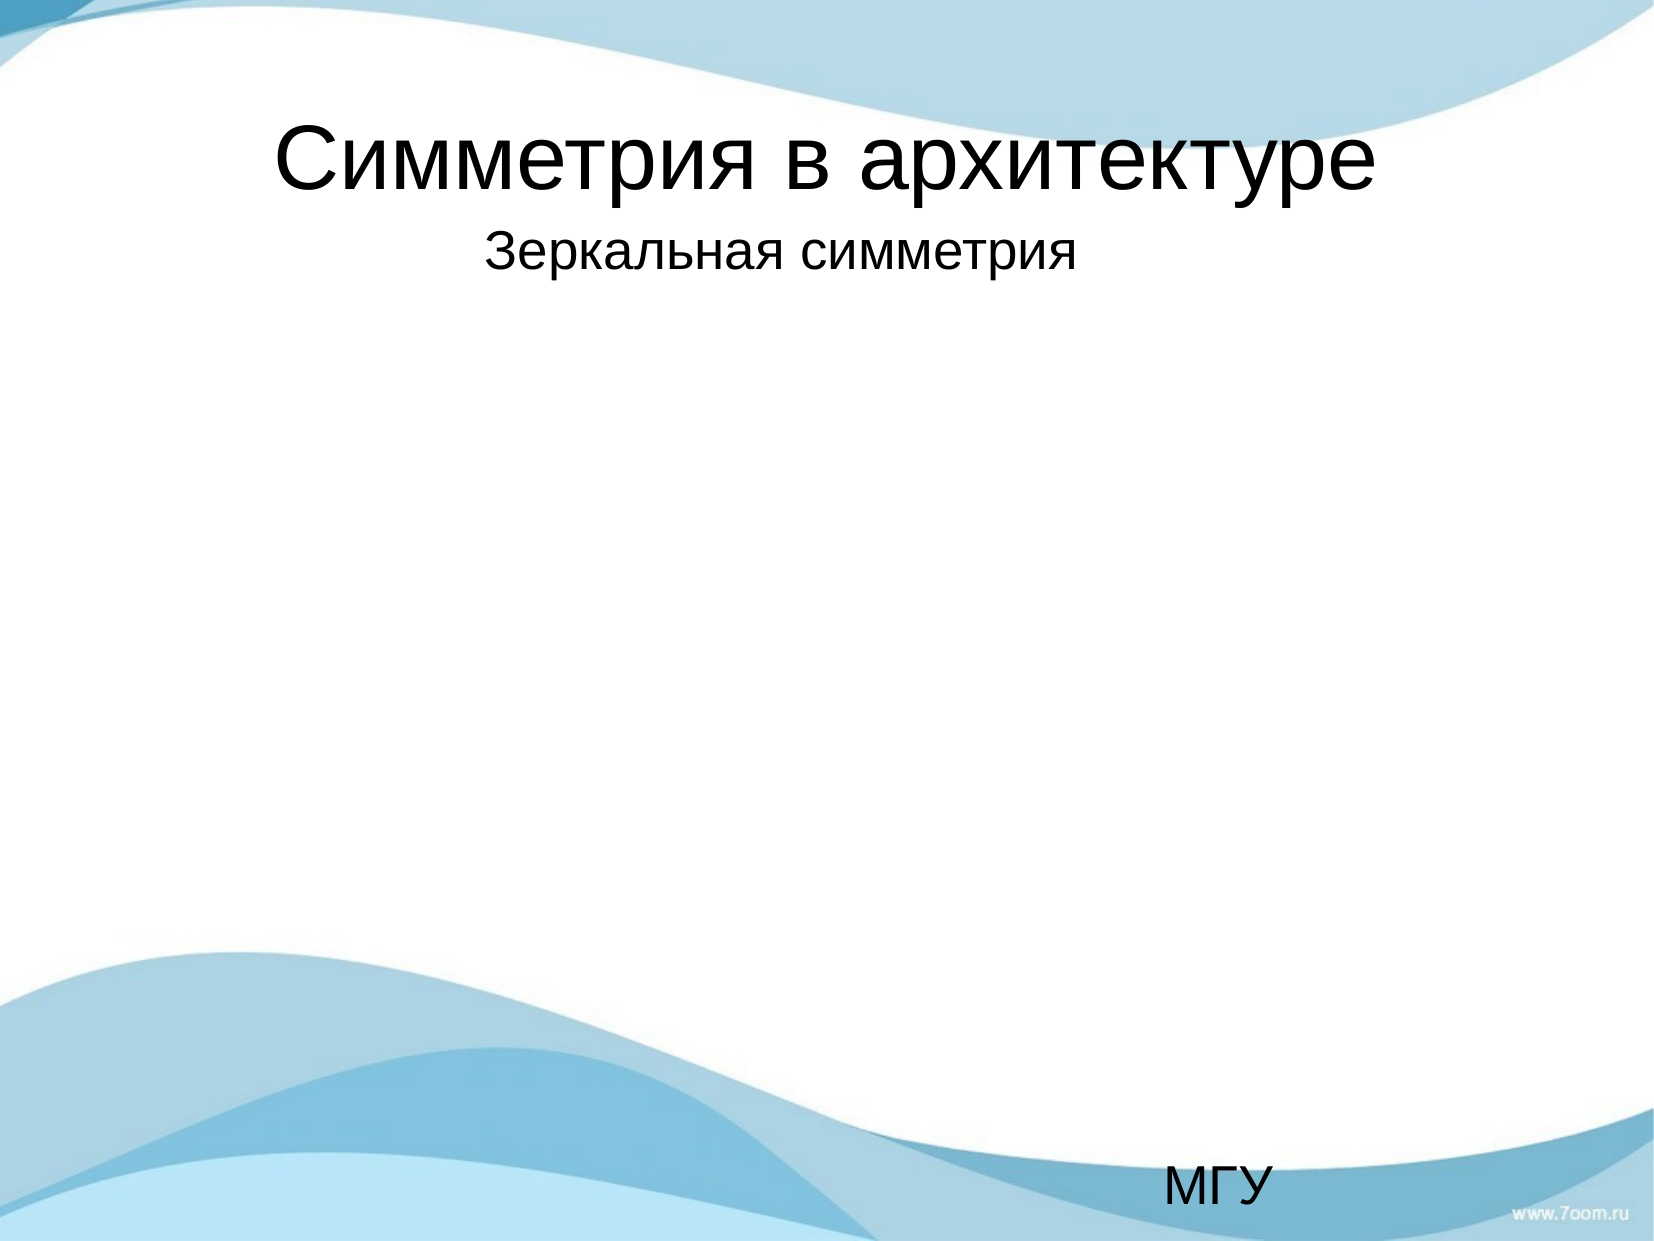

# Симметрия в архитектуре
 Зеркальная симметрия
 МГУ